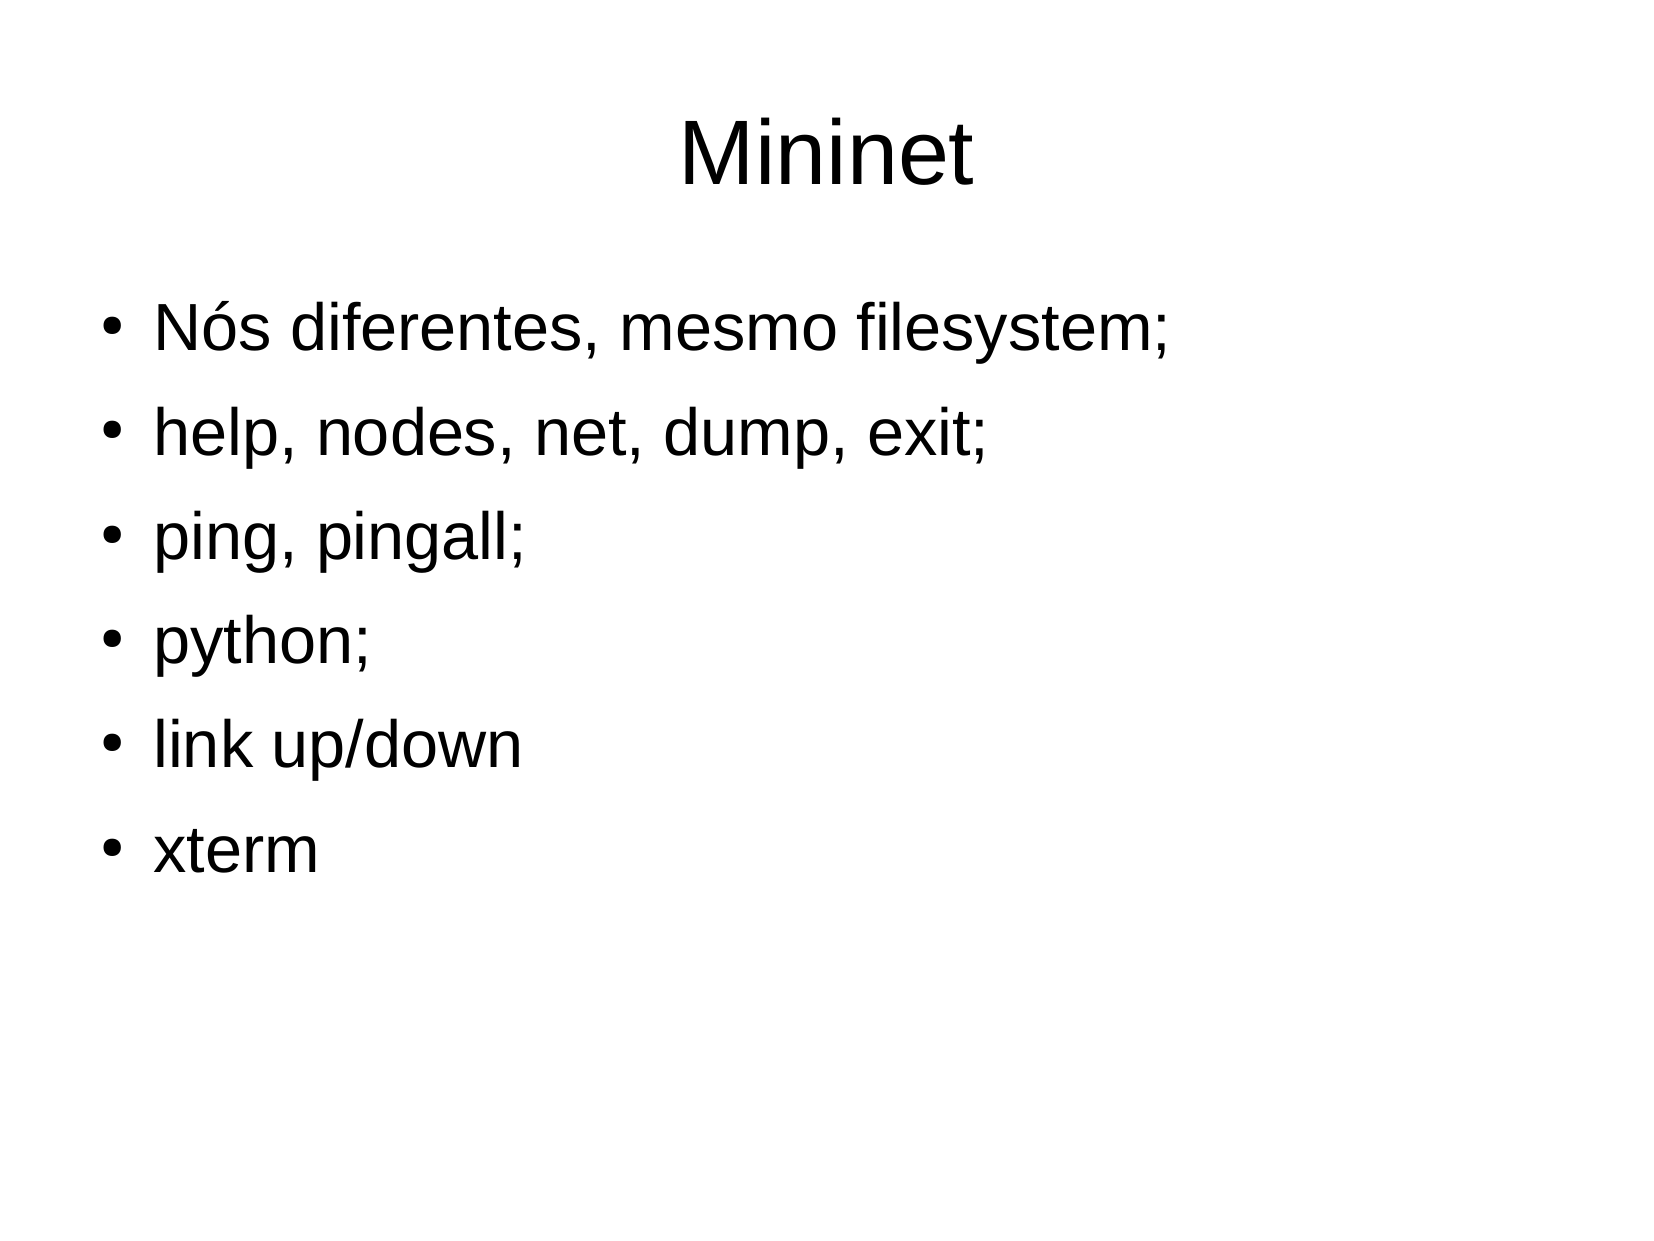

# Mininet
Nós diferentes, mesmo filesystem;
help, nodes, net, dump, exit;
ping, pingall;
python;
link up/down
xterm